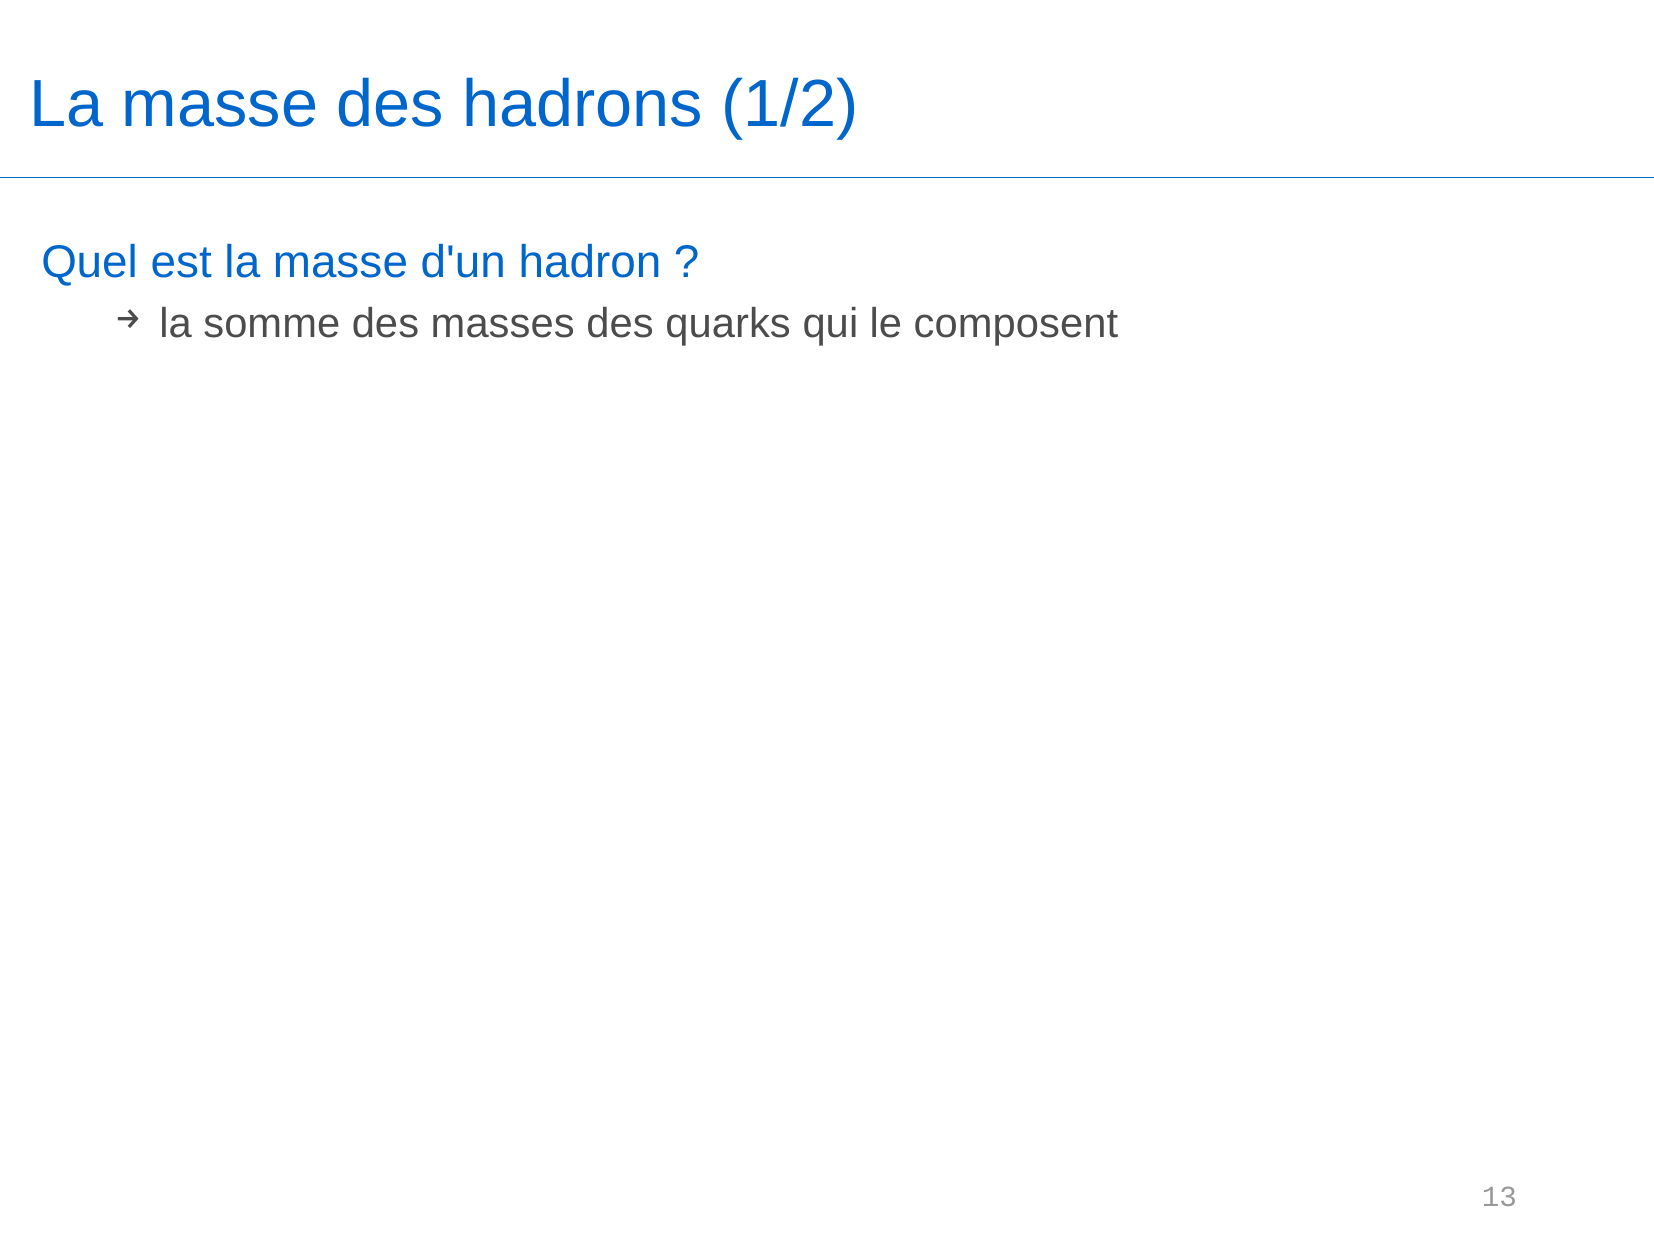

# La masse des hadrons (1/2)
Quel est la masse d'un hadron ?
la somme des masses des quarks qui le composent
13